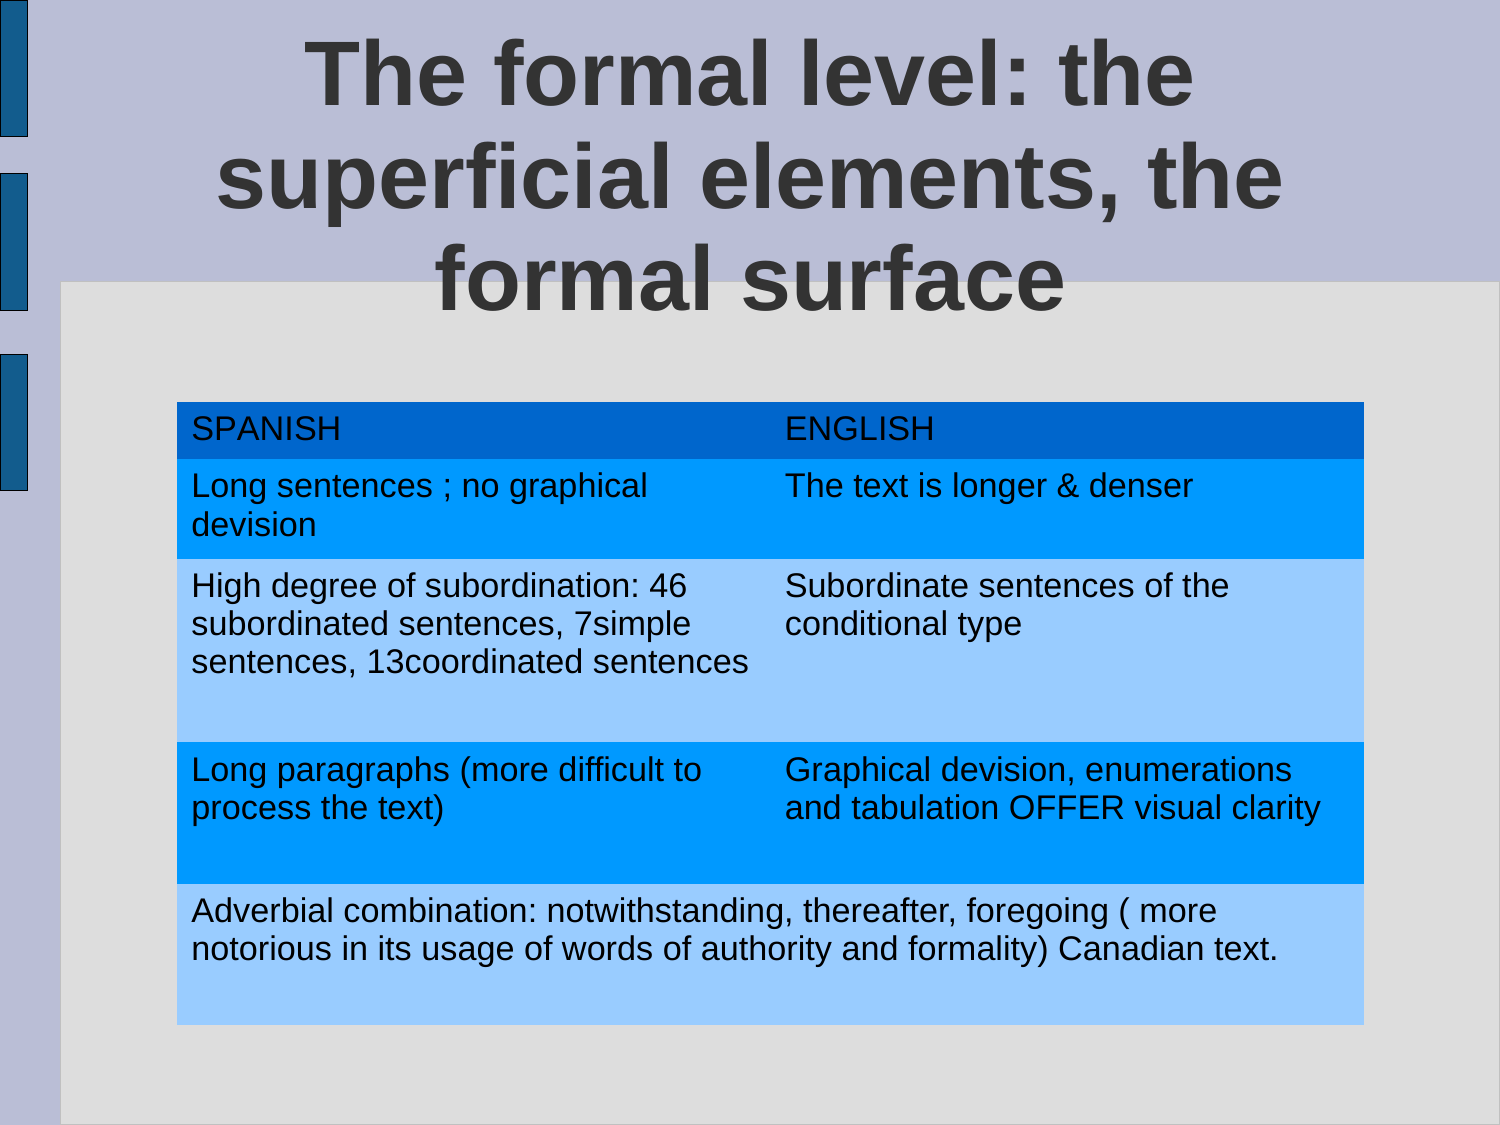

# The formal level: the superficial elements, the formal surface
| SPANISH | ENGLISH |
| --- | --- |
| Long sentences ; no graphical devision | The text is longer & denser |
| High degree of subordination: 46 subordinated sentences, 7simple sentences, 13coordinated sentences | Subordinate sentences of the conditional type |
| Long paragraphs (more difficult to process the text) | Graphical devision, enumerations and tabulation OFFER visual clarity |
| Adverbial combination: notwithstanding, thereafter, foregoing ( more notorious in its usage of words of authority and formality) Canadian text. | |